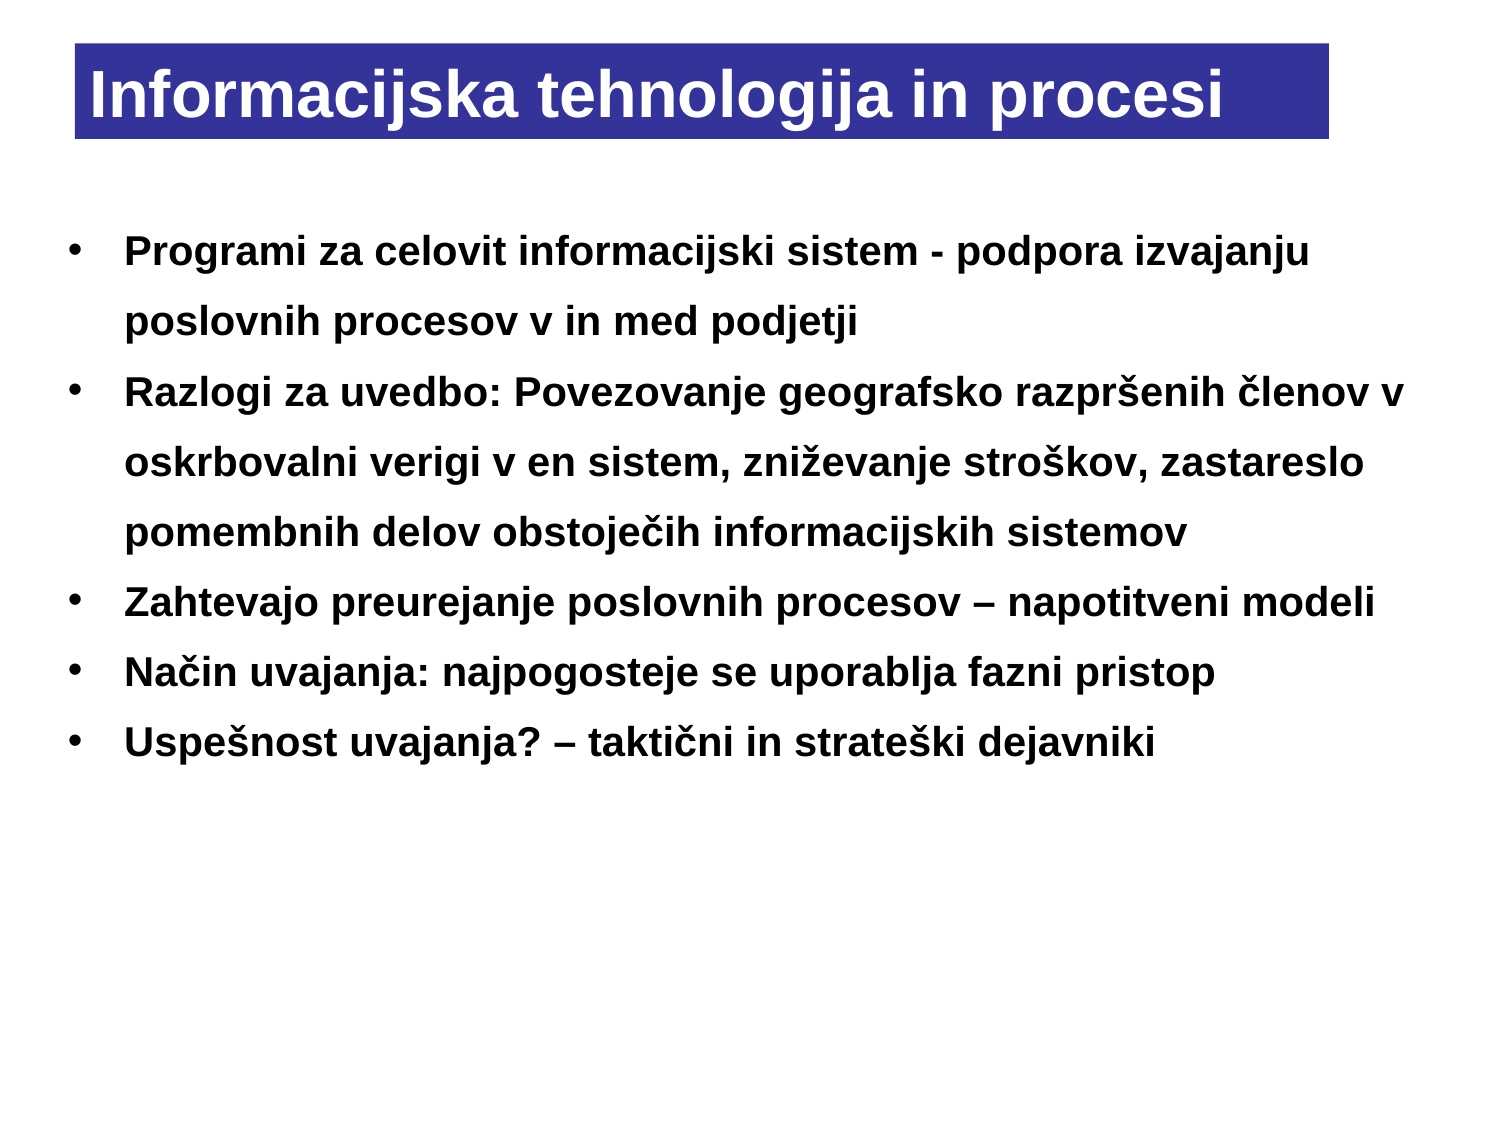

# Informacijska tehnologija in procesi
Programi za celovit informacijski sistem - podpora izvajanju poslovnih procesov v in med podjetji
Razlogi za uvedbo: Povezovanje geografsko razpršenih členov v oskrbovalni verigi v en sistem, zniževanje stroškov, zastareslo pomembnih delov obstoječih informacijskih sistemov
Zahtevajo preurejanje poslovnih procesov – napotitveni modeli
Način uvajanja: najpogosteje se uporablja fazni pristop
Uspešnost uvajanja? – taktični in strateški dejavniki